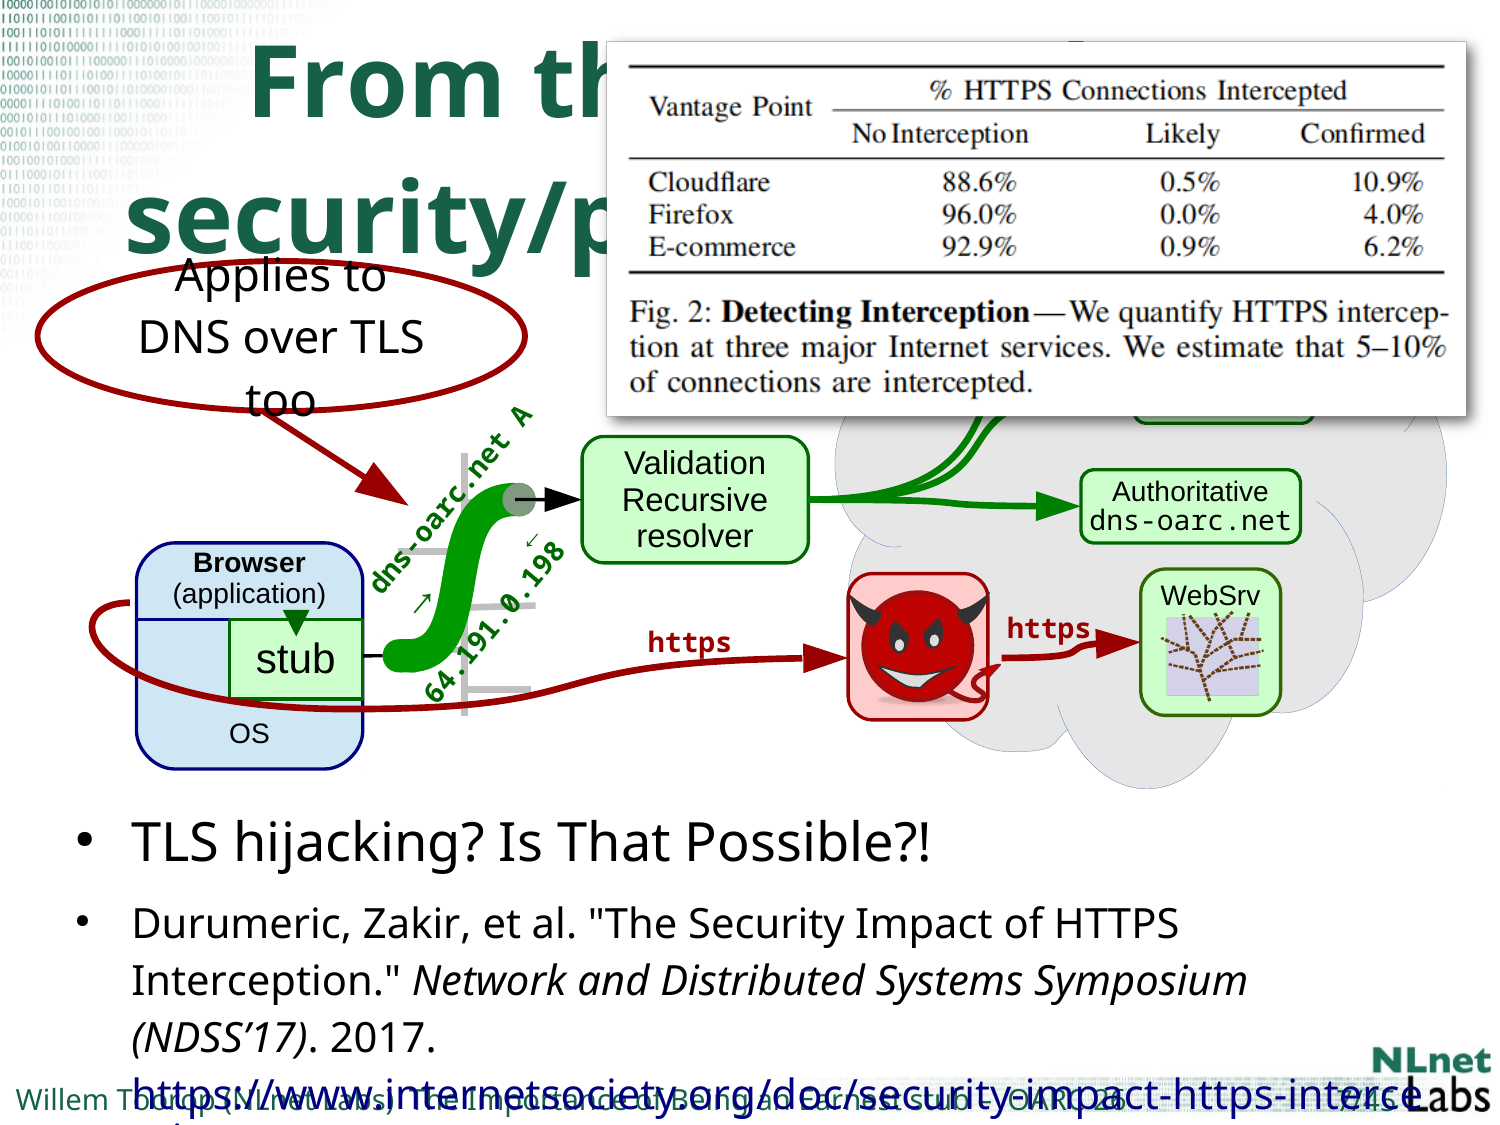

# From the ground-up security/privacy
Applies to DNS over TLS too
TLS hijacking? Is That Possible?!
Durumeric, Zakir, et al. "The Security Impact of HTTPS Interception." Network and Distributed Systems Symposium (NDSS’17). 2017.
https://www.internetsociety.org/doc/security-impact-https-interception